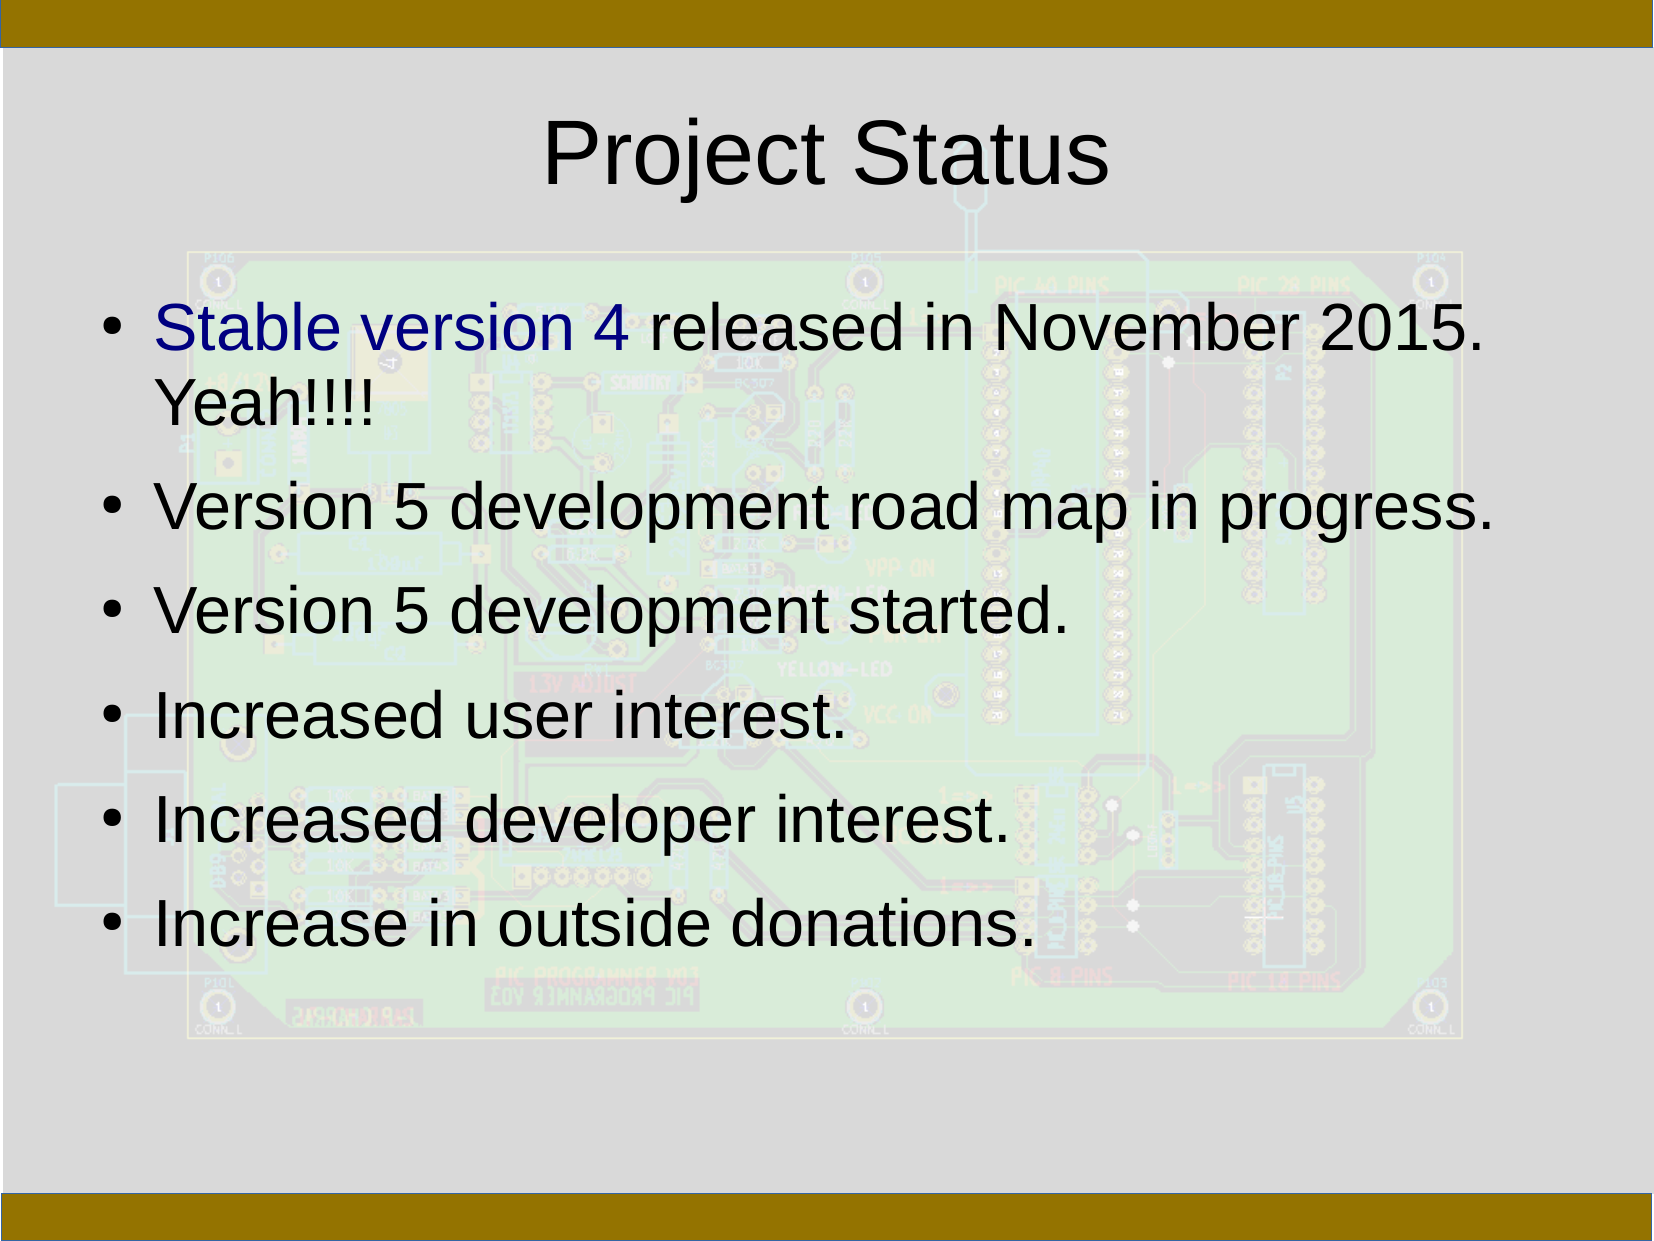

# Project Status
Stable version 4 released in November 2015. Yeah!!!!
Version 5 development road map in progress.
Version 5 development started.
Increased user interest.
Increased developer interest.
Increase in outside donations.